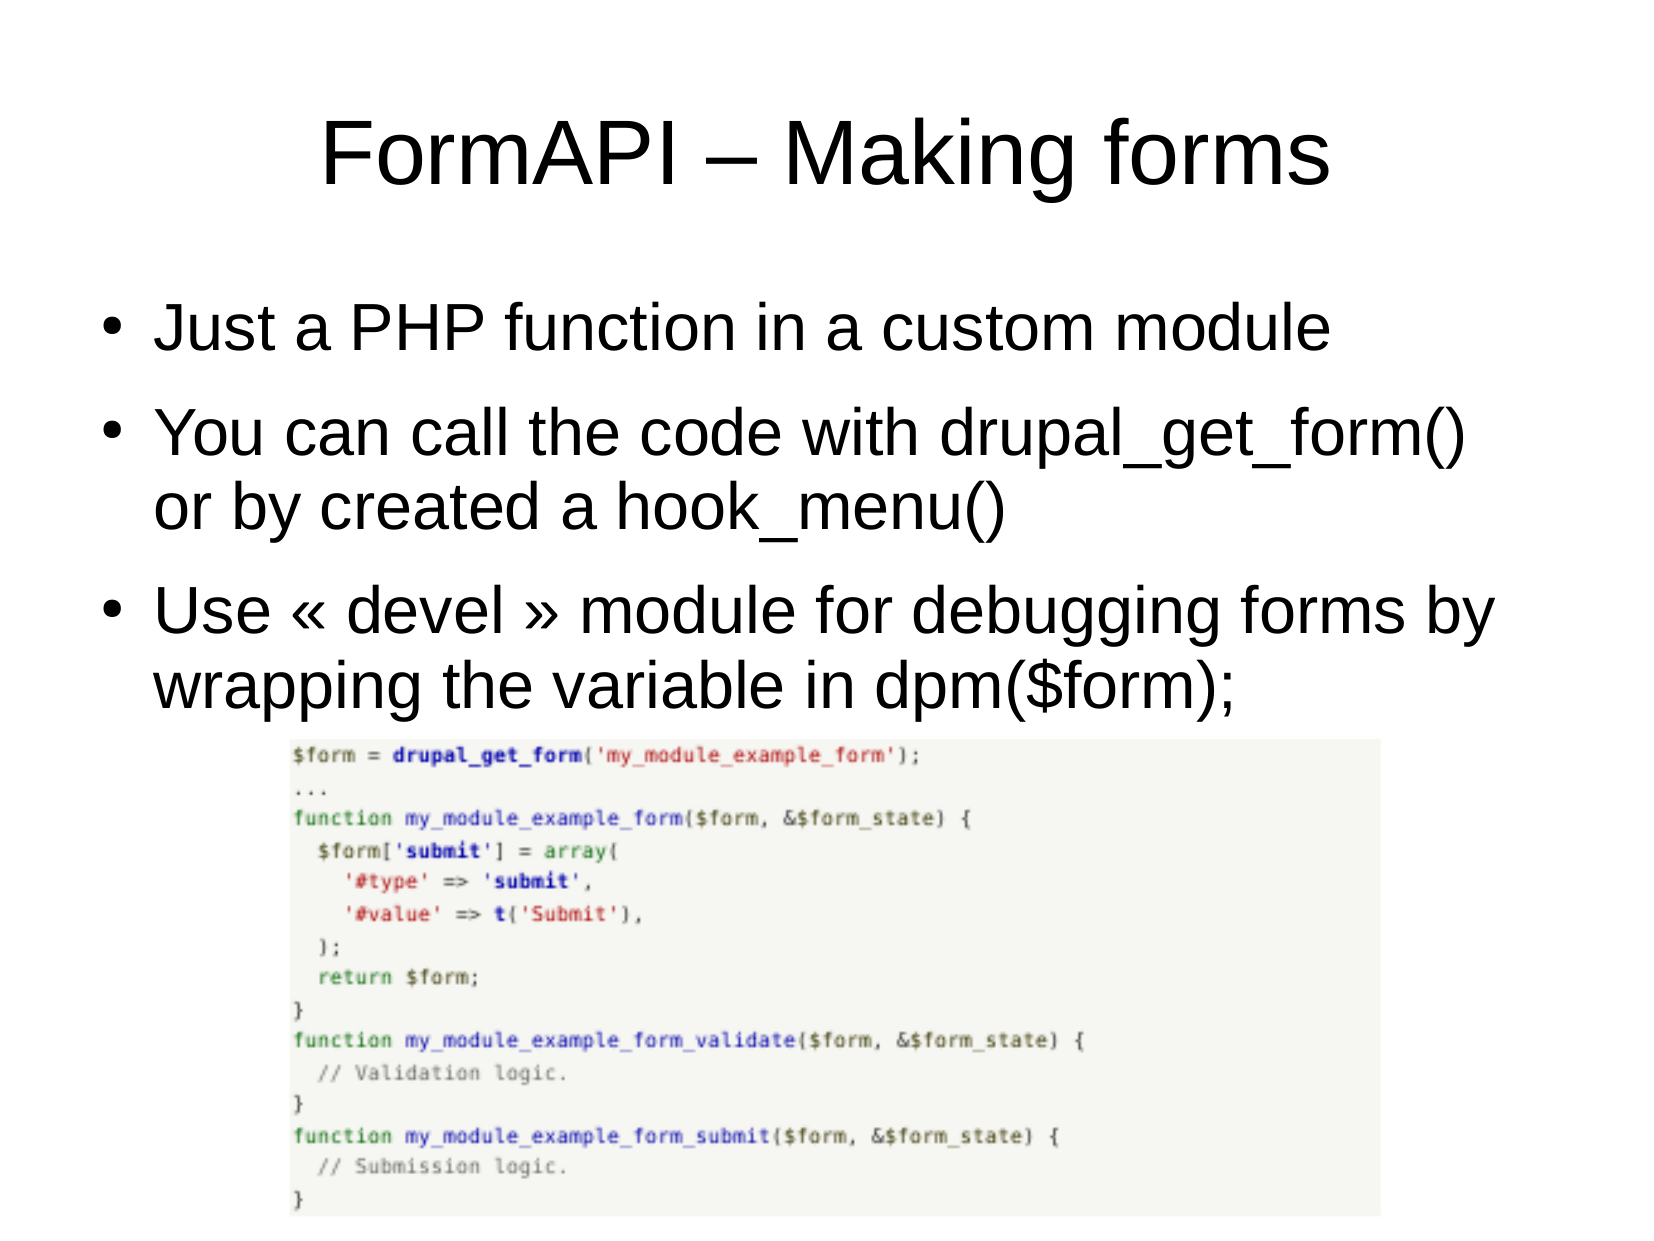

# FormAPI – Making forms
Just a PHP function in a custom module
You can call the code with drupal_get_form() or by created a hook_menu()
Use « devel » module for debugging forms by wrapping the variable in dpm($form);